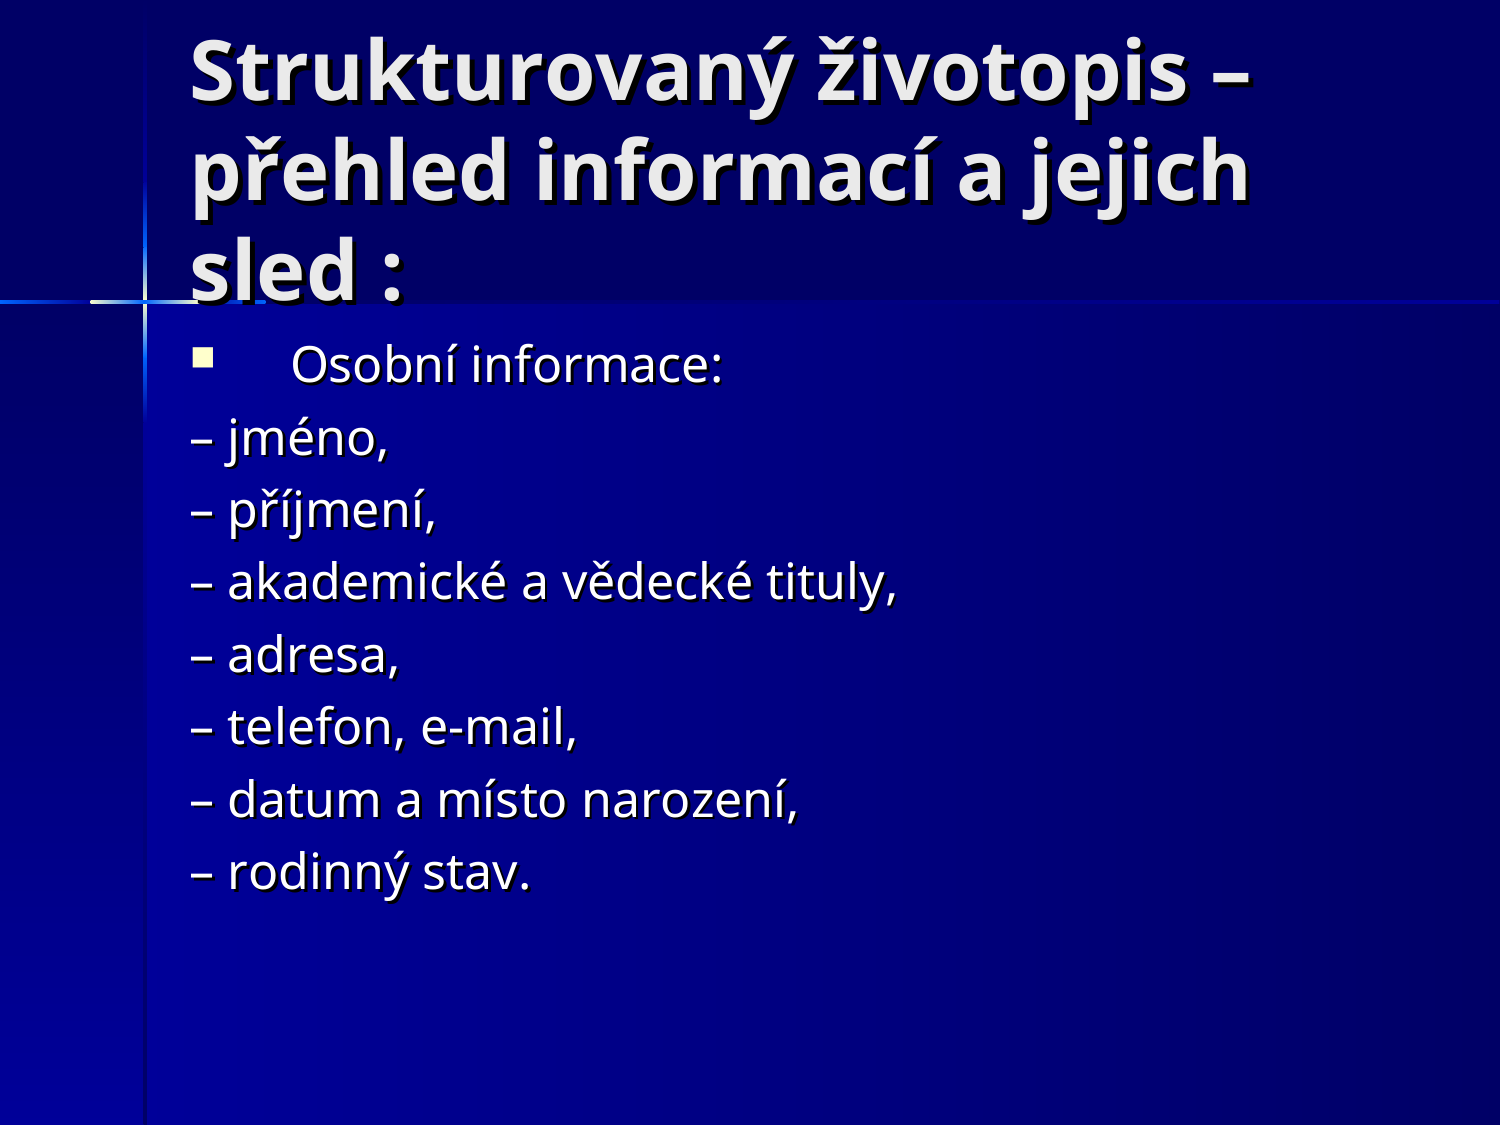

# Strukturovaný životopis – přehled informací a jejich sled :
Osobní informace:
– jméno,
– příjmení,
– akademické a vědecké tituly,
– adresa,
– telefon, e-mail,
– datum a místo narození,
– rodinný stav.